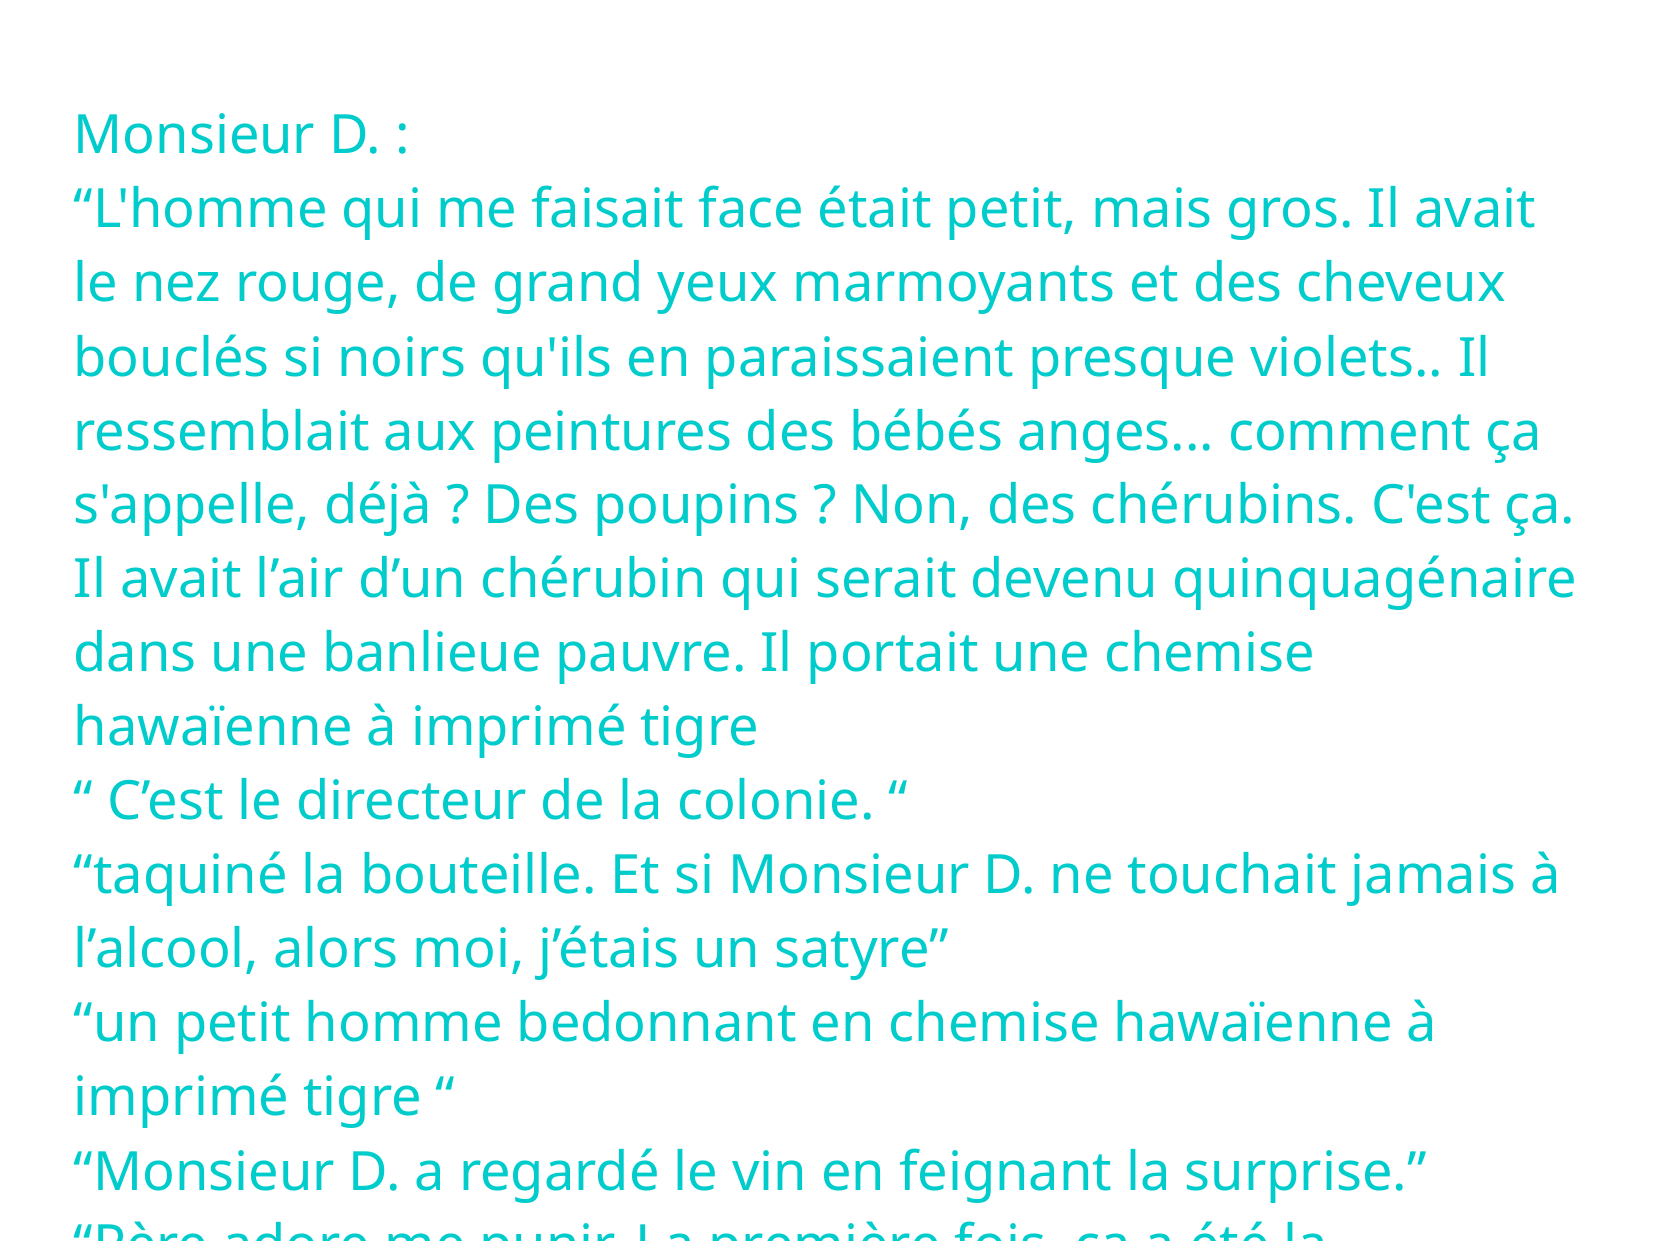

Monsieur D. :
“L'homme qui me faisait face était petit, mais gros. Il avait le nez rouge, de grand yeux marmoyants et des cheveux bouclés si noirs qu'ils en paraissaient presque violets.. Il ressemblait aux peintures des bébés anges... comment ça s'appelle, déjà ? Des poupins ? Non, des chérubins. C'est ça. Il avait l’air d’un chérubin qui serait devenu quinquagénaire dans une banlieue pauvre. Il portait une chemise hawaïenne à imprimé tigre
“ C’est le directeur de la colonie. “
“taquiné la bouteille. Et si Monsieur D. ne touchait jamais à l’alcool, alors moi, j’étais un satyre”
“un petit homme bedonnant en chemise hawaïenne à imprimé tigre “
“Monsieur D. a regardé le vin en feignant la surprise.”
“Père adore me punir. La première fois, ça a été la Prohibition. Abominable ! Dix années d’horreur totale ! La deuxième fois – faut dire qu’elle était vraiment jolie, j’ai pas pu résister –, la deuxième fois, il m’a envoyé ici. La colline des Sang-Mêlé”